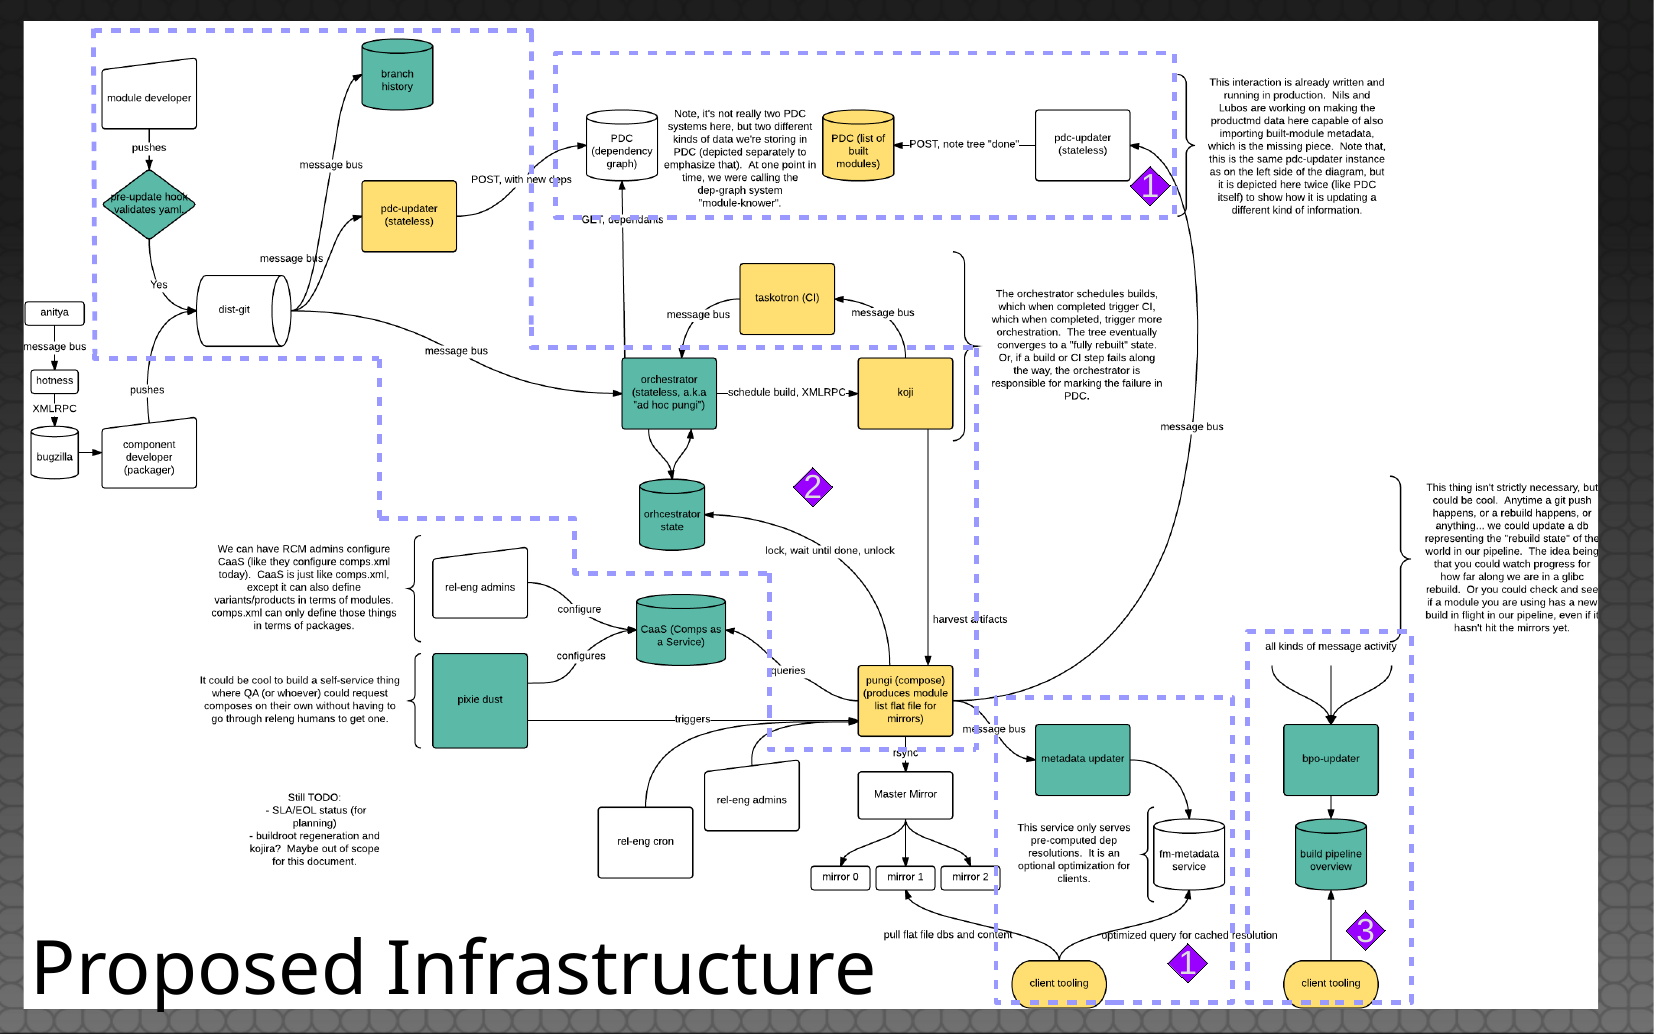

1
2
3
1
# Proposed Infrastructure